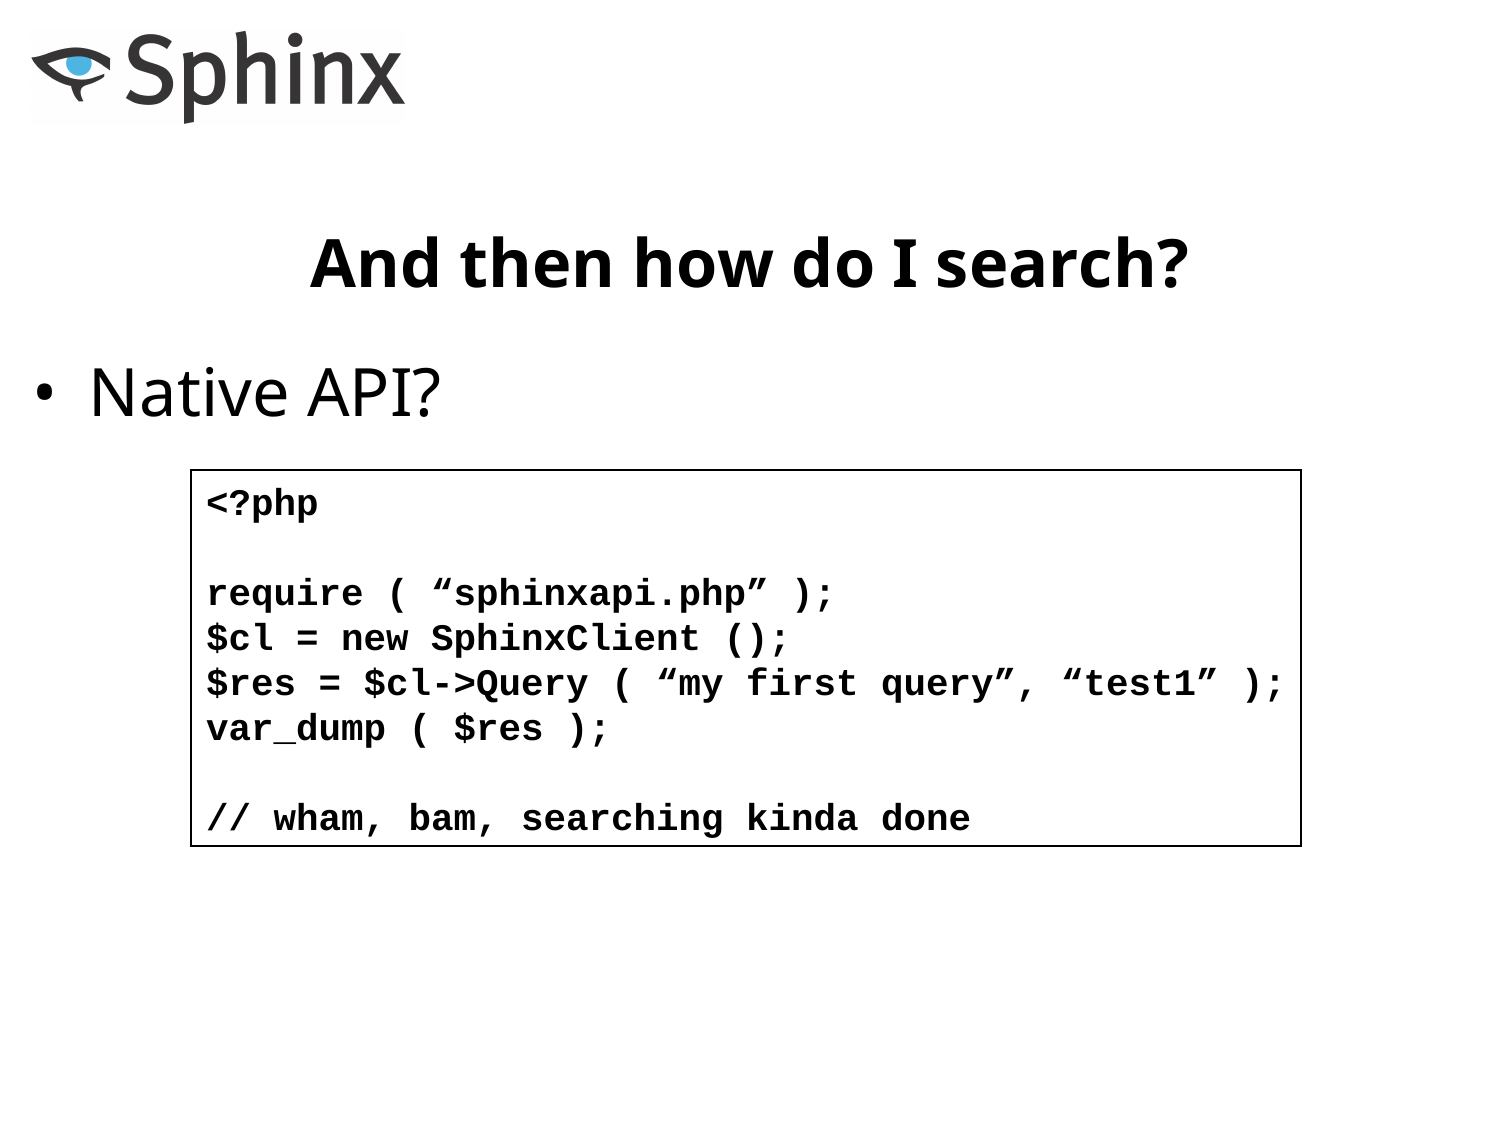

# And then how do I search?
Native API?
<?php
require ( “sphinxapi.php” );
$cl = new SphinxClient ();
$res = $cl->Query ( “my first query”, “test1” );
var_dump ( $res );
// wham, bam, searching kinda done